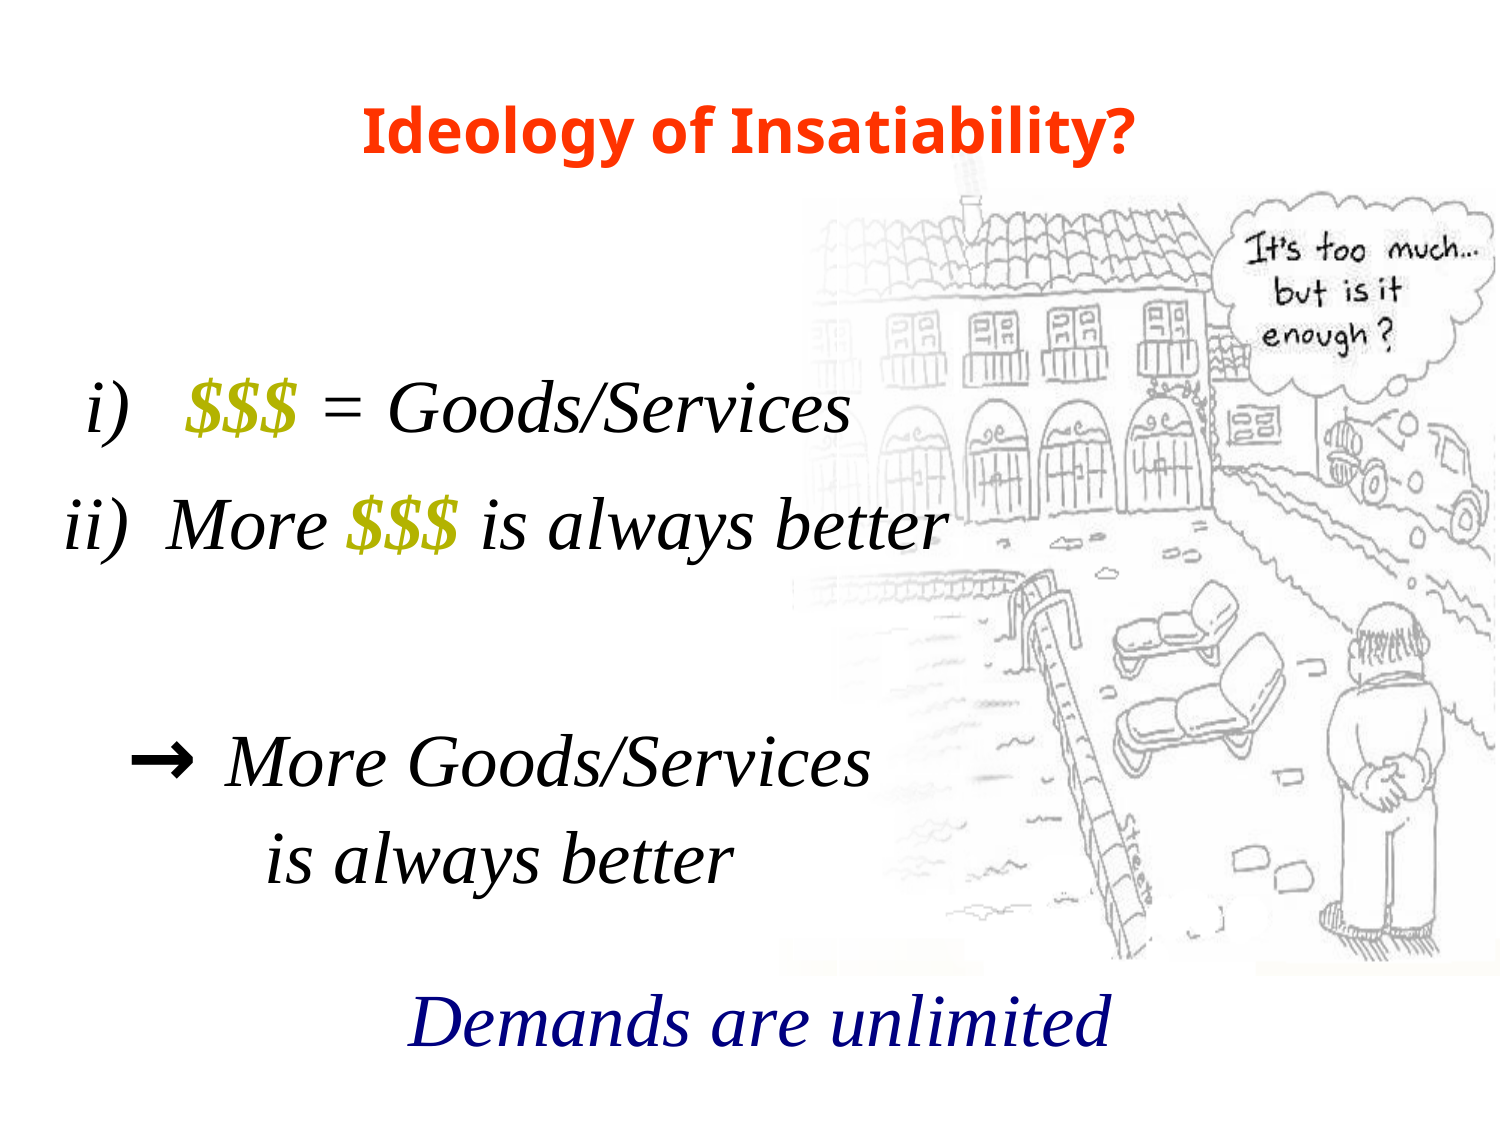

# Ideology of Insatiability?
i) $$$ = Goods/Services
 ii) More $$$ is always better
→ More Goods/Services is always better
Demands are unlimited